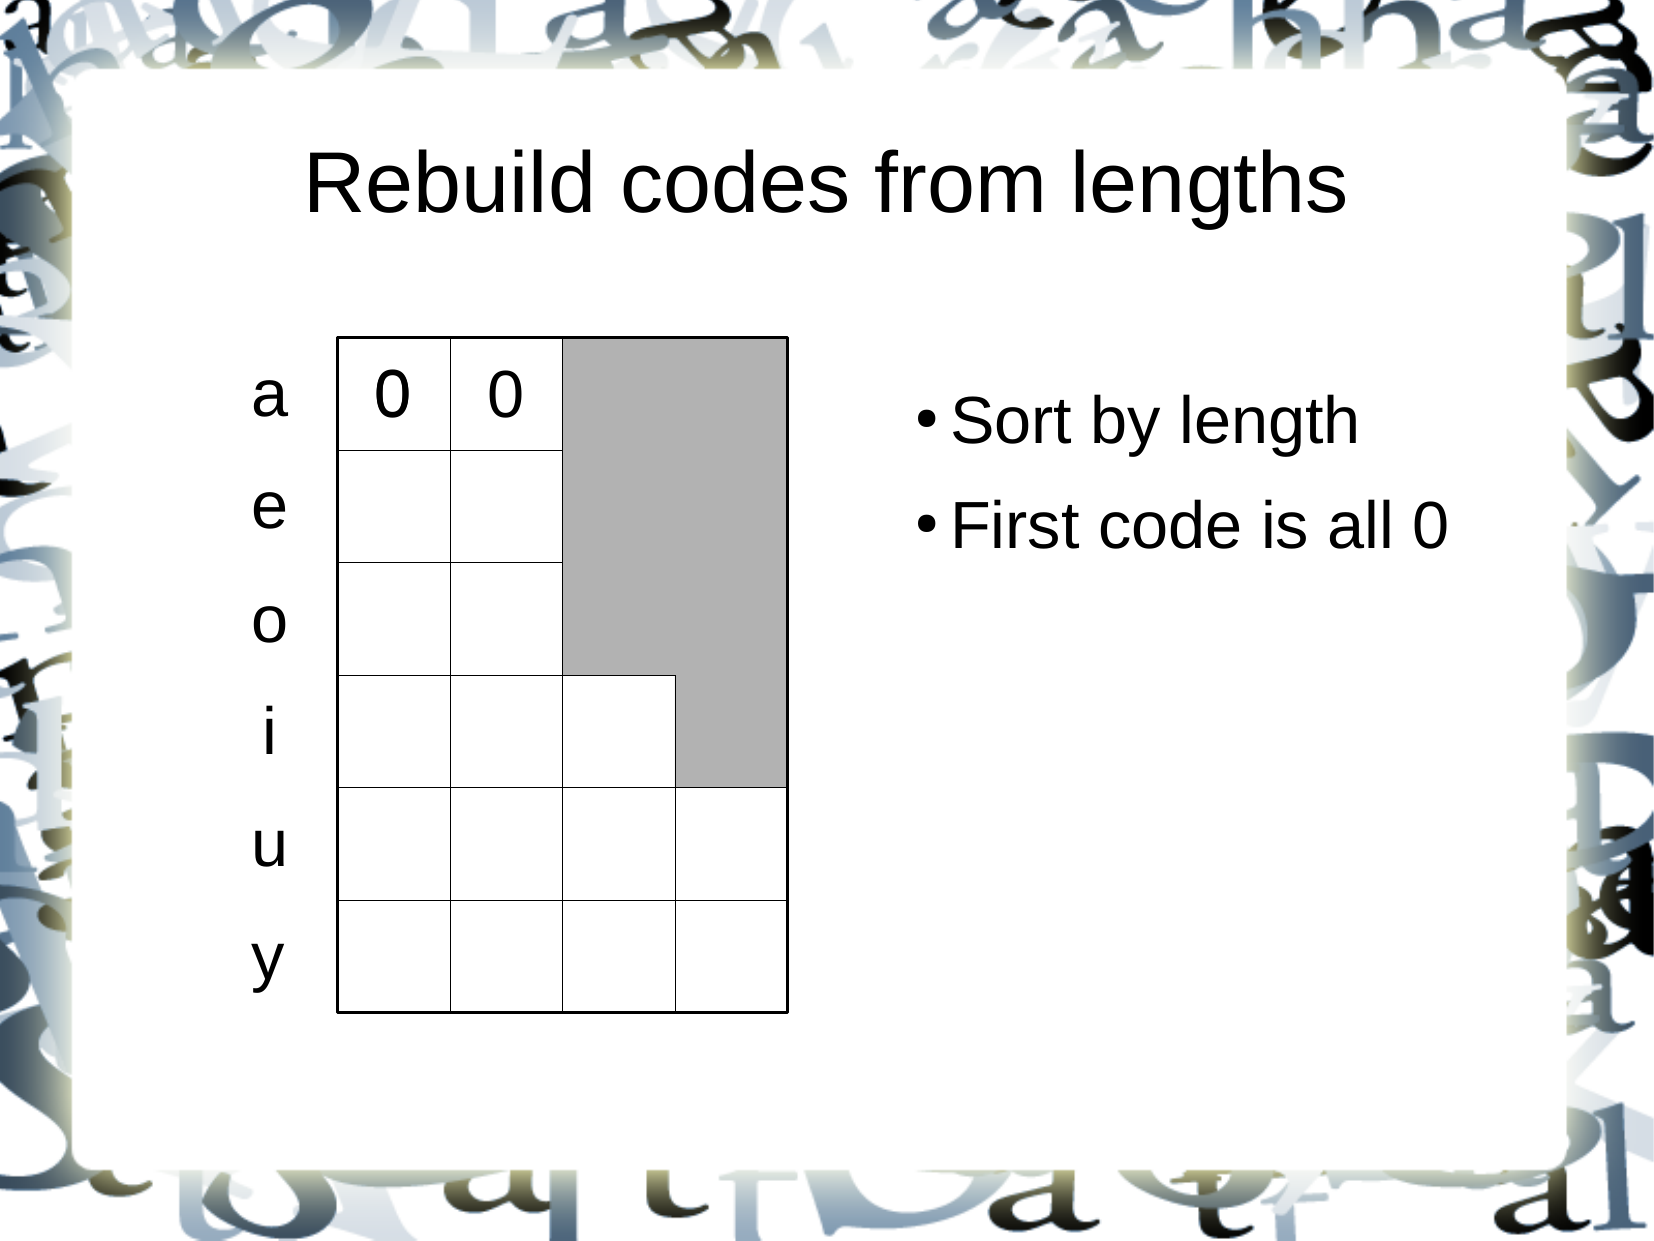

# Rebuild codes from lengths
a
0
0
0
Sort by length
First code is all 0
e
o
i
u
y